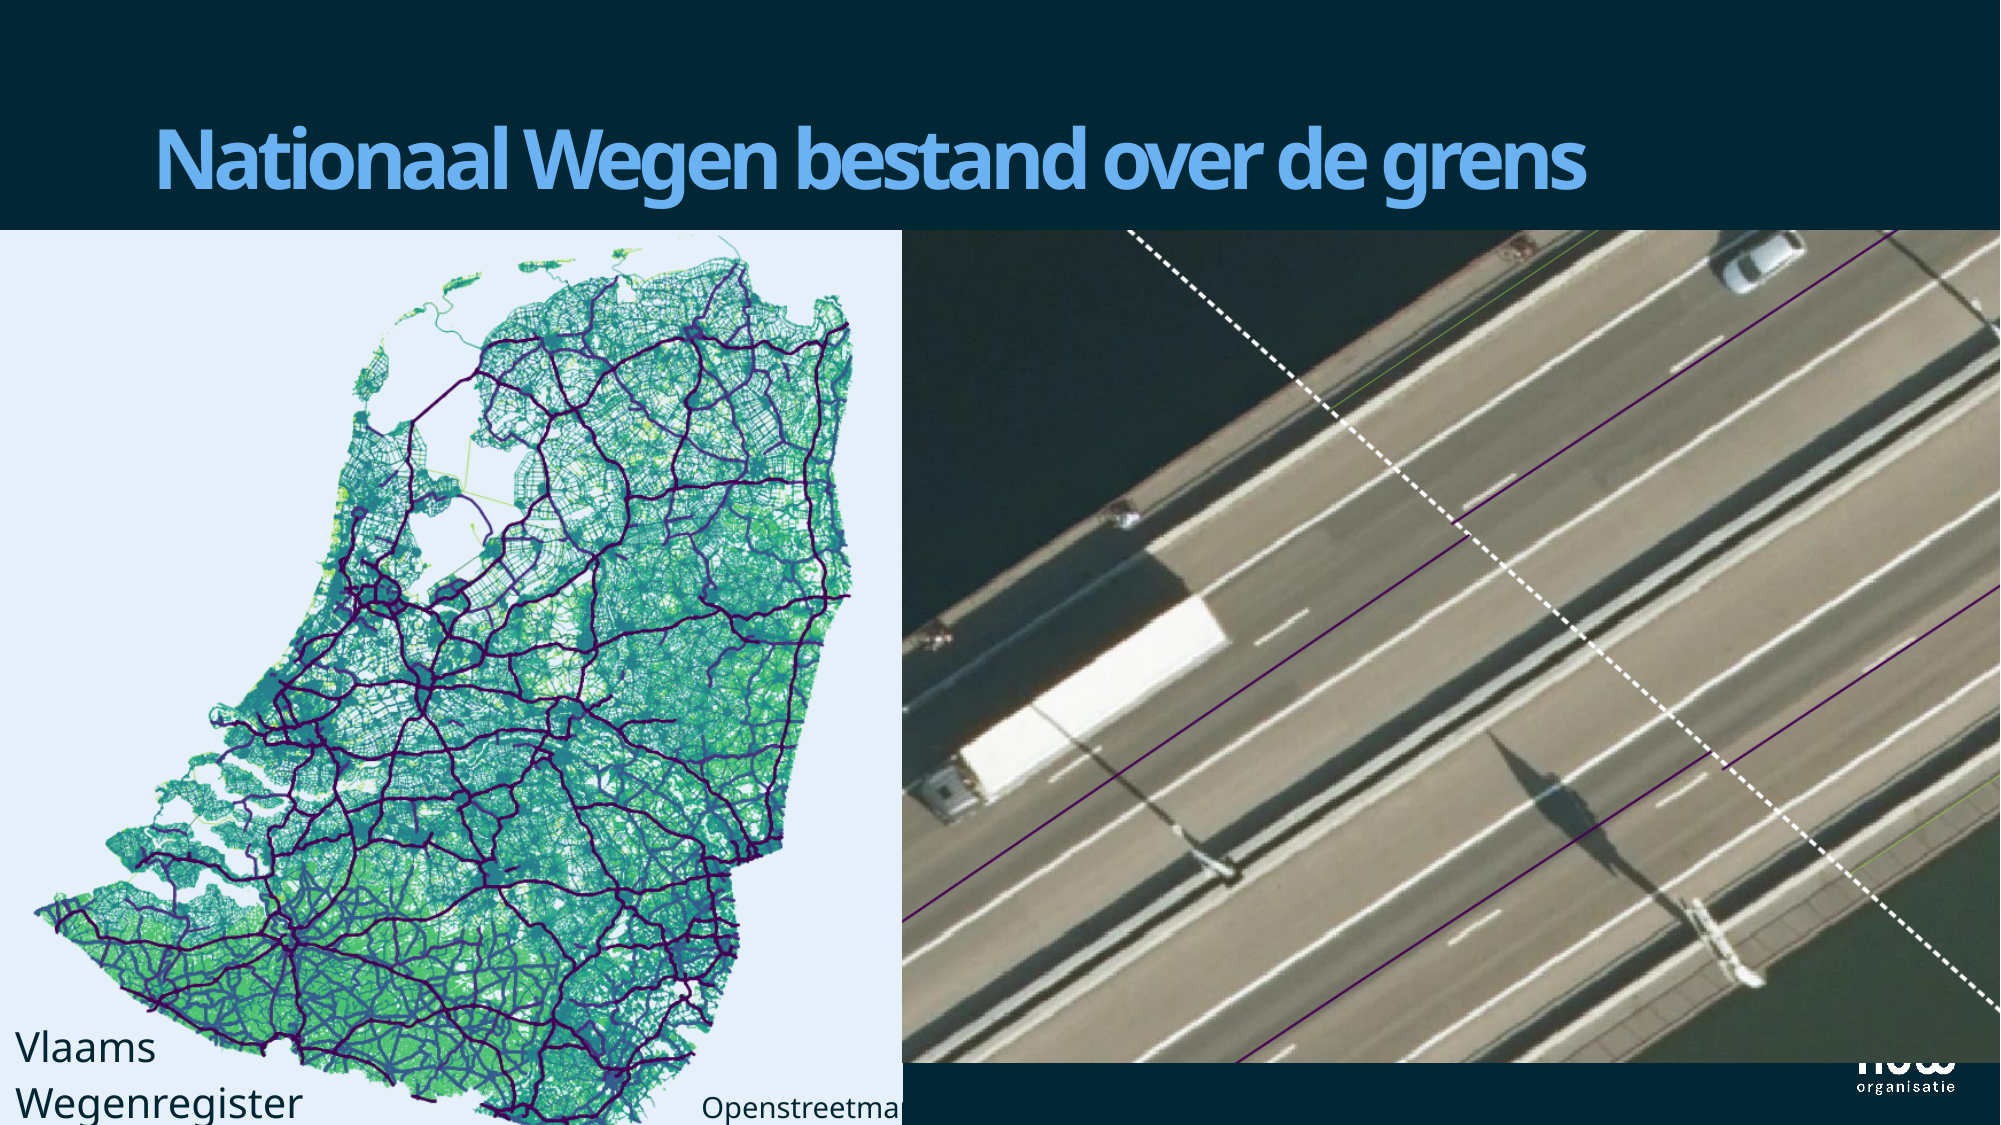

# Nationaal Wegen bestand over de grens
Vlaams
Wegenregister Openstreetmap